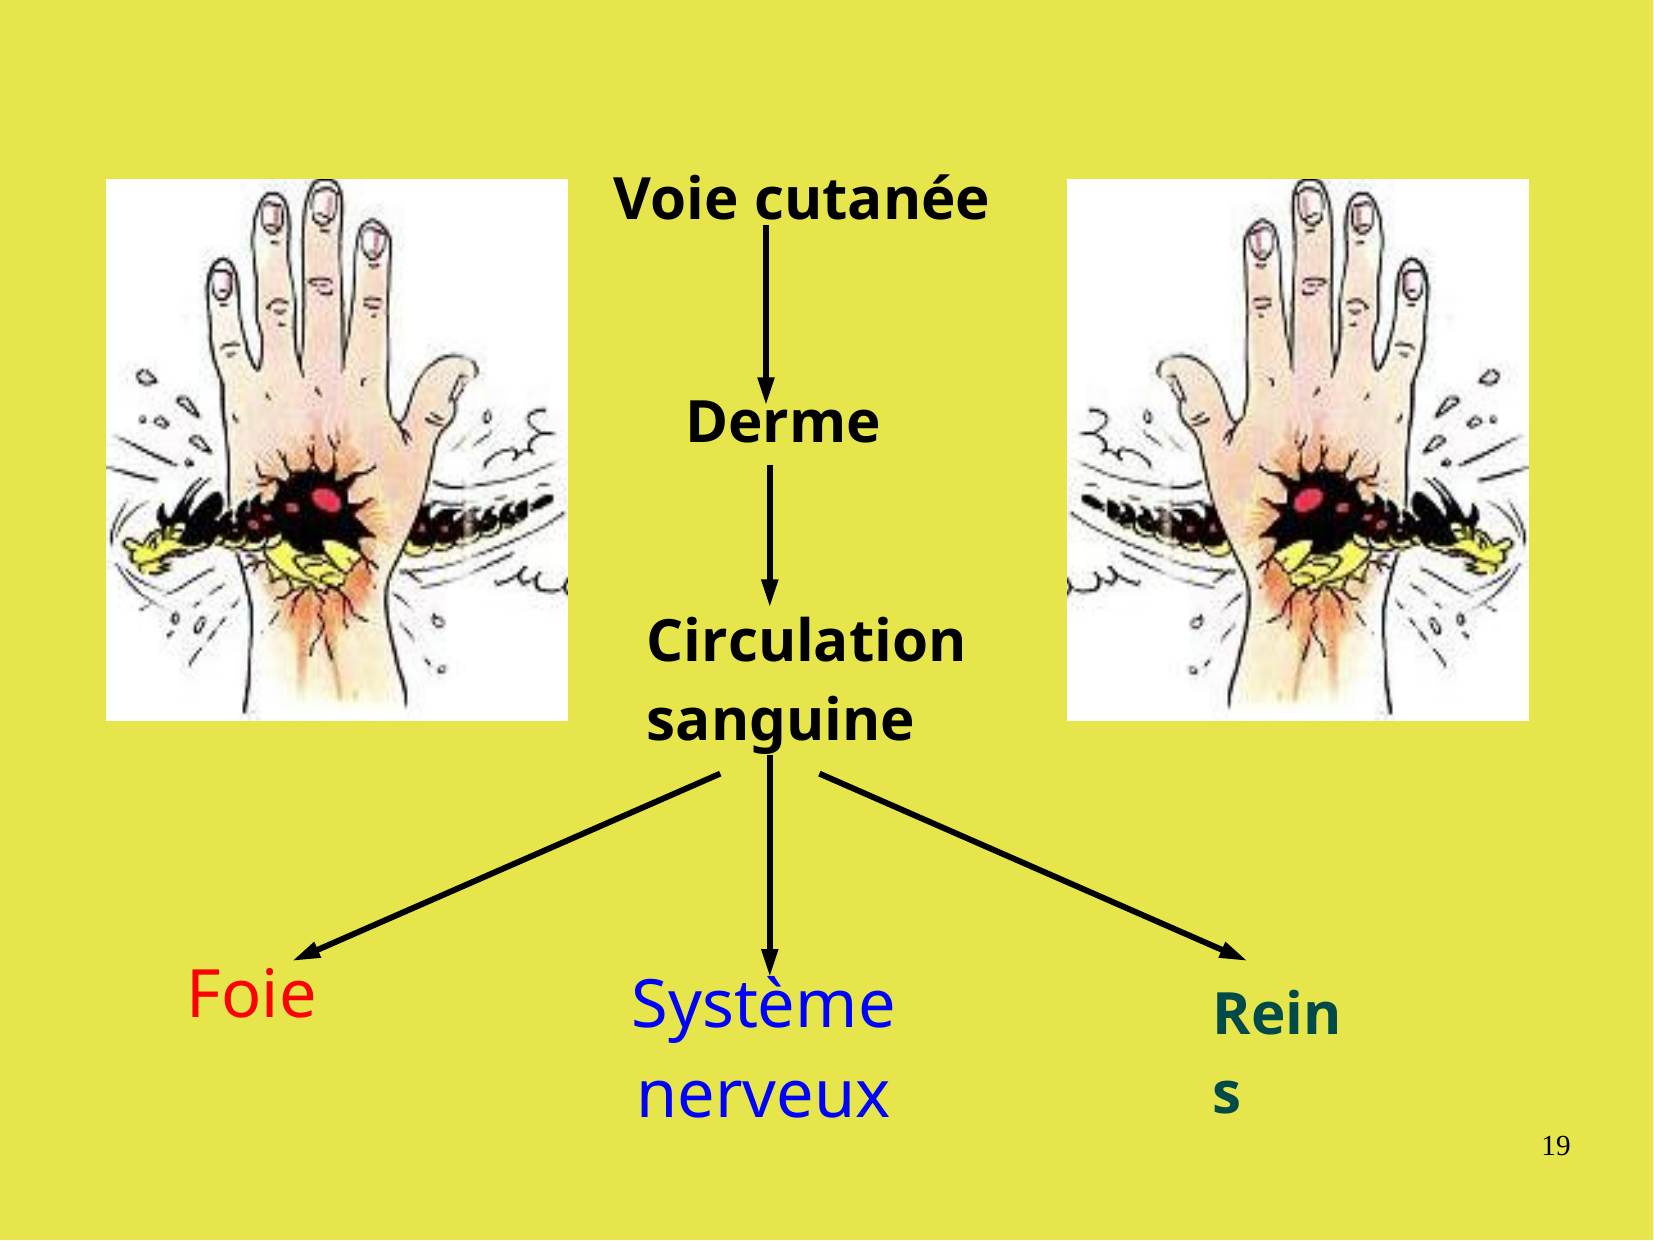

Voie cutanée
Derme
Circulation sanguine
Foie
Système nerveux
Reins
19